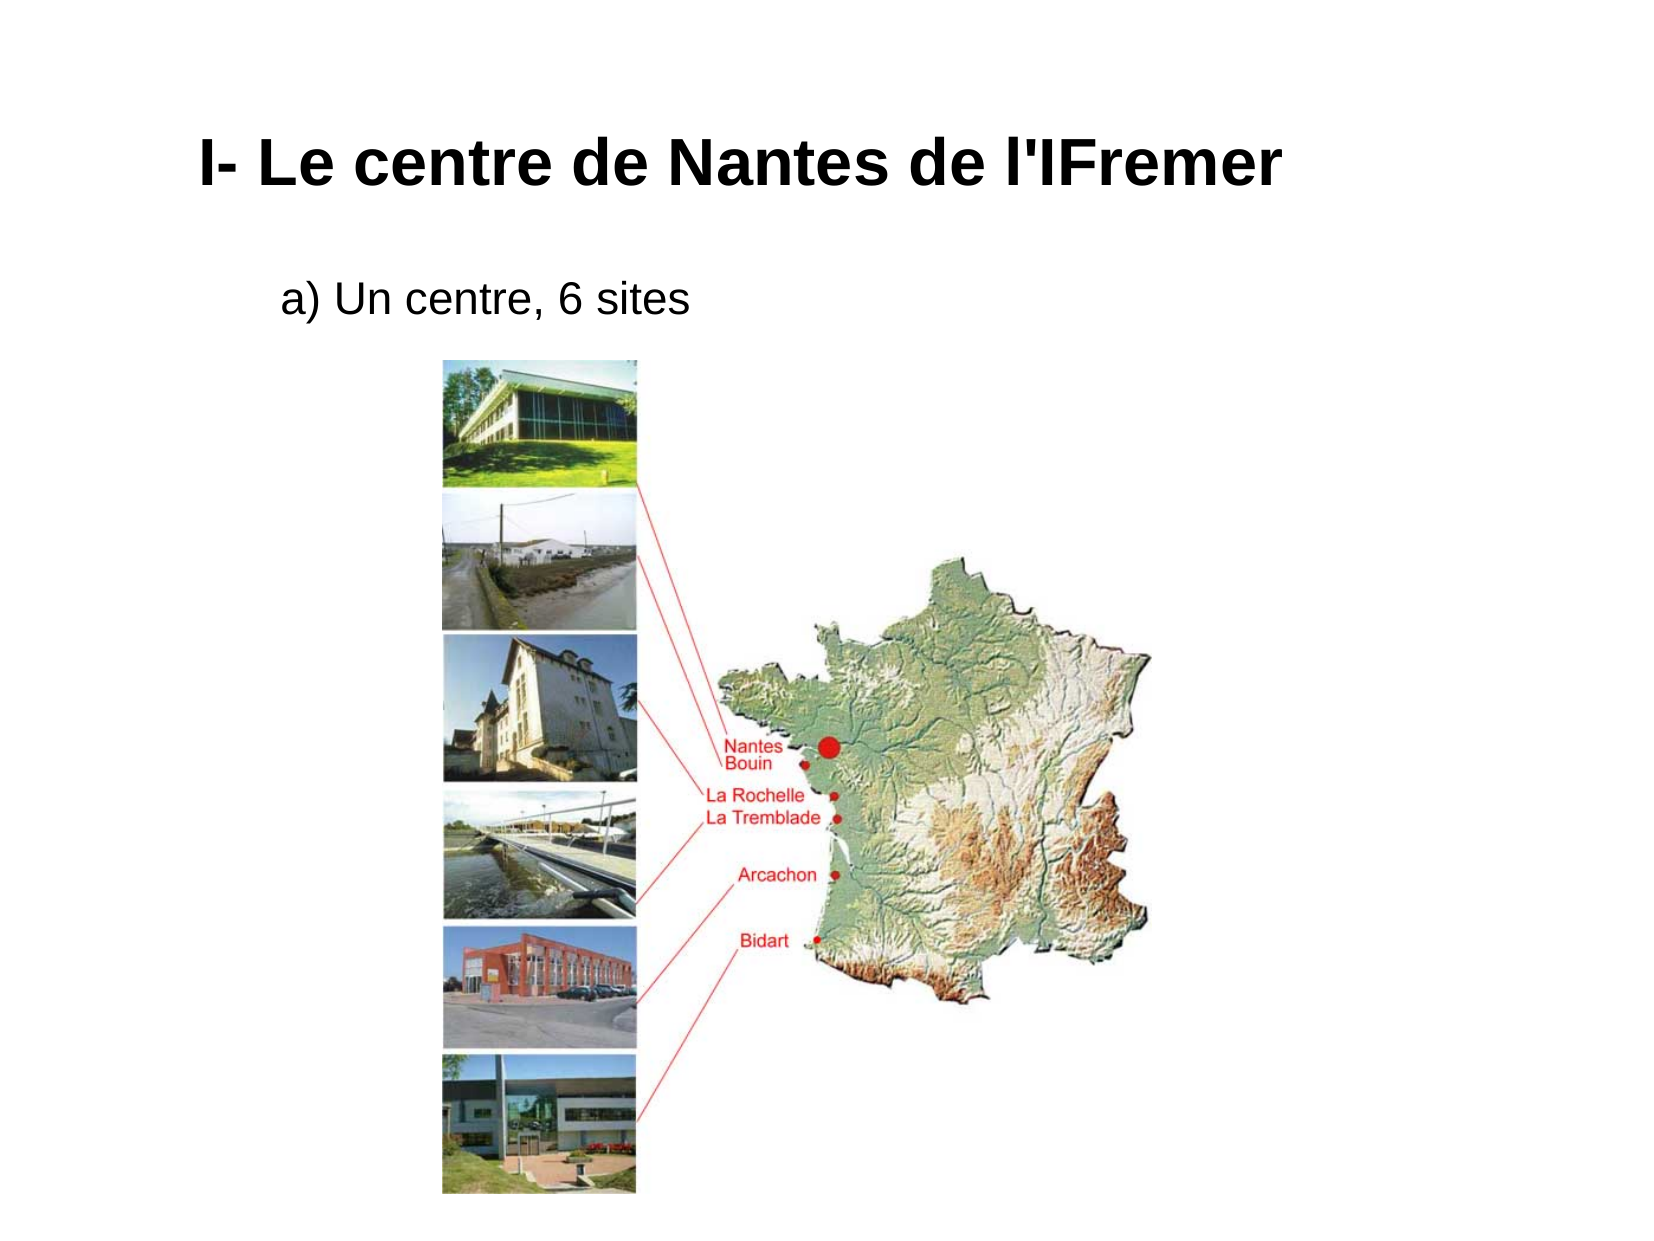

I- Le centre de Nantes de l'IFremer
a) Un centre, 6 sites